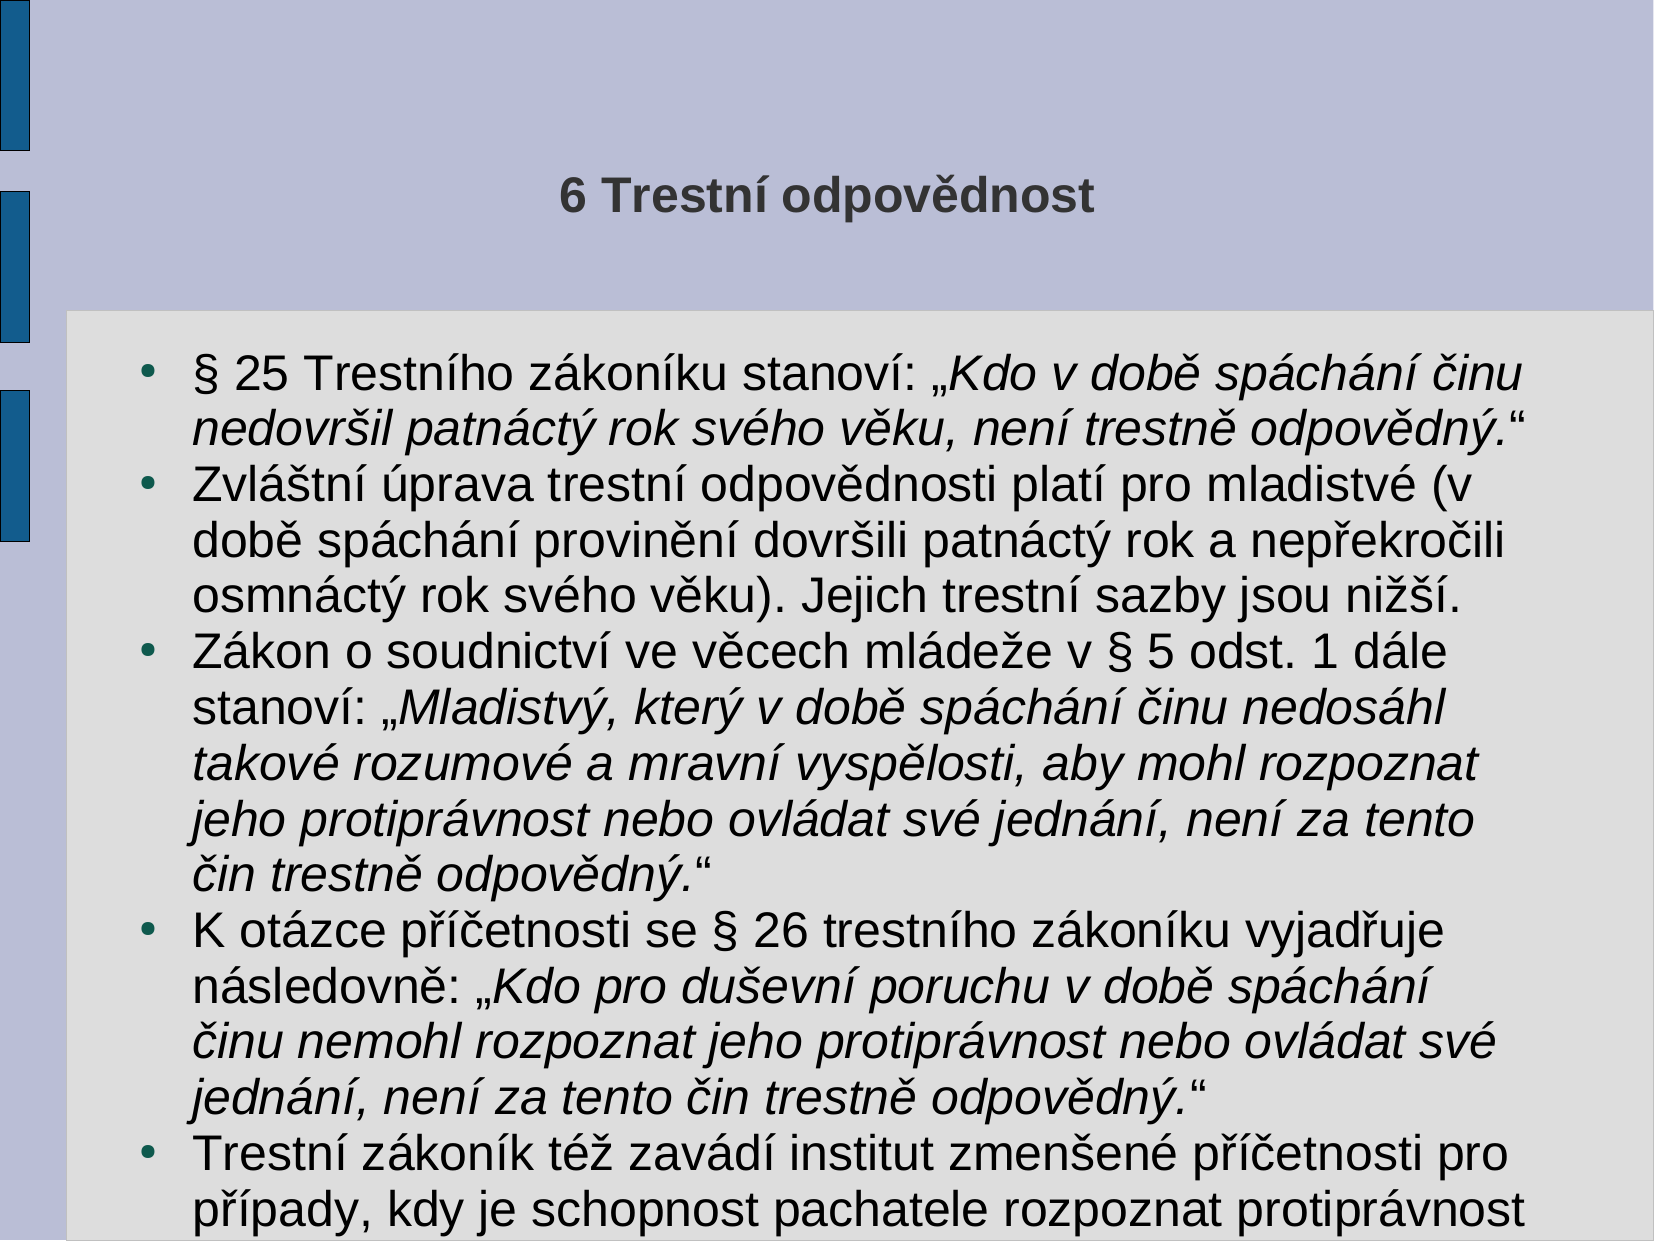

# 6 Trestní odpovědnost
§ 25 Trestního zákoníku stanoví: „Kdo v době spáchání činu nedovršil patnáctý rok svého věku, není trestně odpovědný.“
Zvláštní úprava trestní odpovědnosti platí pro mladistvé (v době spáchání provinění dovršili patnáctý rok a nepřekročili osmnáctý rok svého věku). Jejich trestní sazby jsou nižší.
Zákon o soudnictví ve věcech mládeže v § 5 odst. 1 dále stanoví: „Mladistvý, který v době spáchání činu nedosáhl takové rozumové a mravní vyspělosti, aby mohl rozpoznat jeho protiprávnost nebo ovládat své jednání, není za tento čin trestně odpovědný.“
K otázce příčetnosti se § 26 trestního zákoníku vyjadřuje následovně: „Kdo pro duševní poruchu v době spáchání činu nemohl rozpoznat jeho protiprávnost nebo ovládat své jednání, není za tento čin trestně odpovědný.“
Trestní zákoník též zavádí institut zmenšené příčetnosti pro případy, kdy je schopnost pachatele rozpoznat protiprávnost